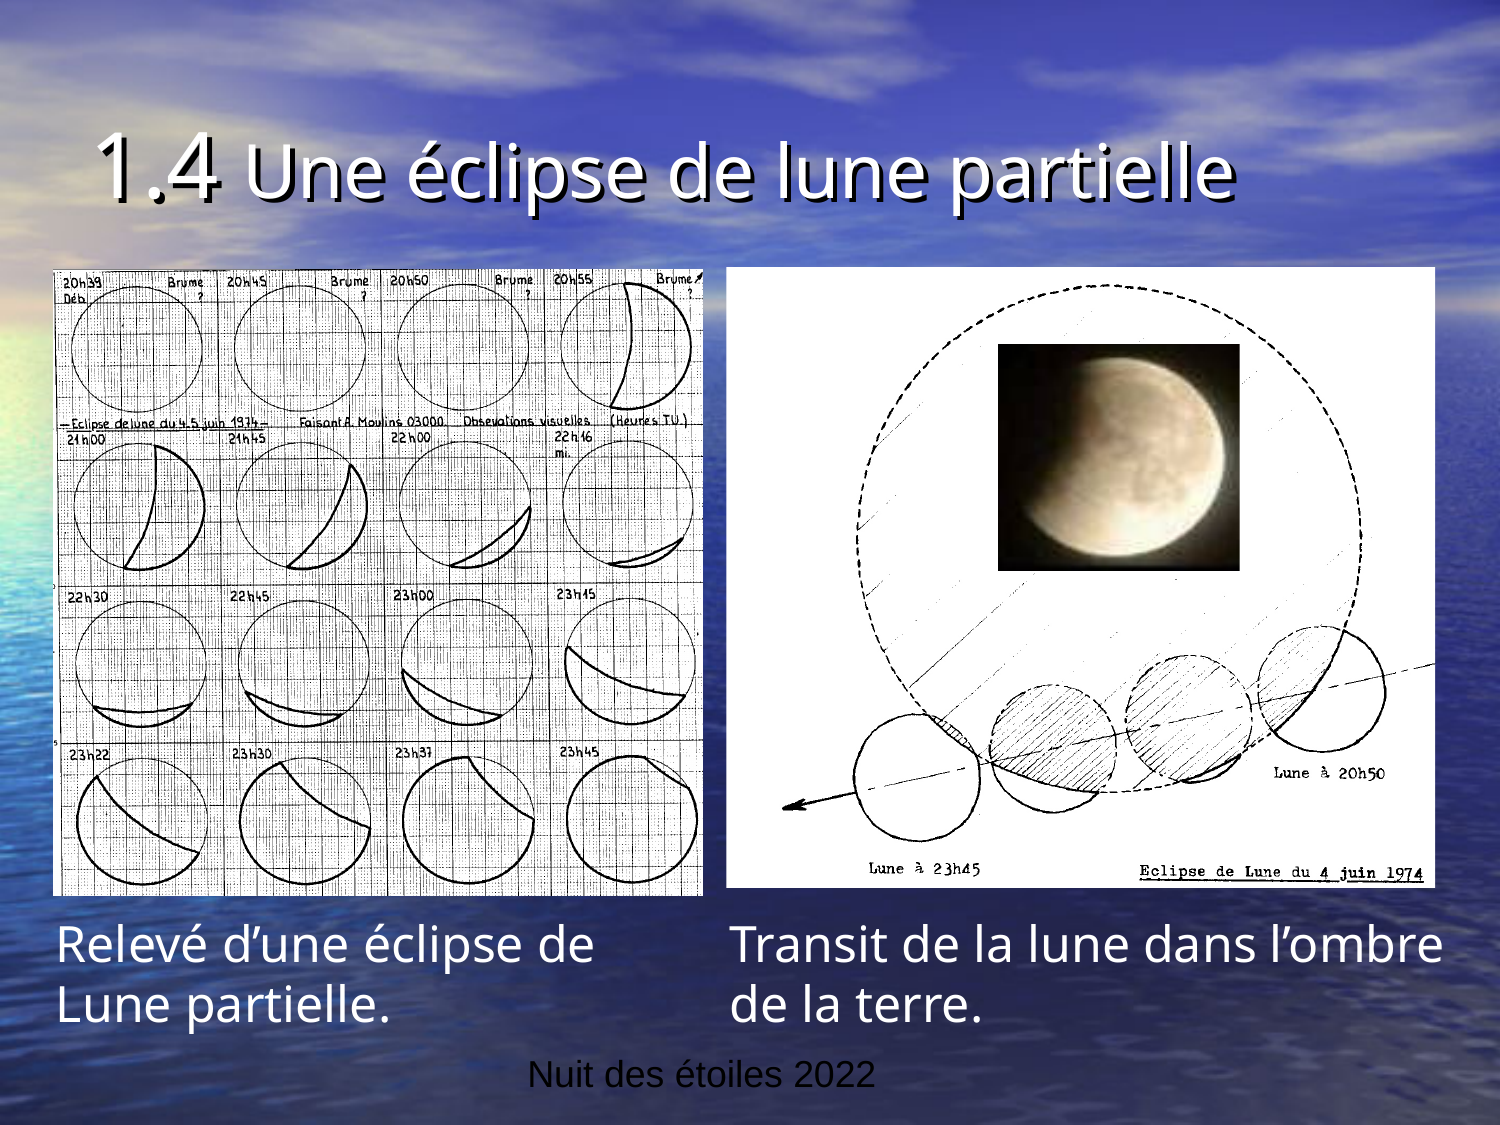

# 1.4 Une éclipse de lune partielle
Relevé d’une éclipse de
Lune partielle.
Transit de la lune dans l’ombre
de la terre.
Nuit des étoiles 2022